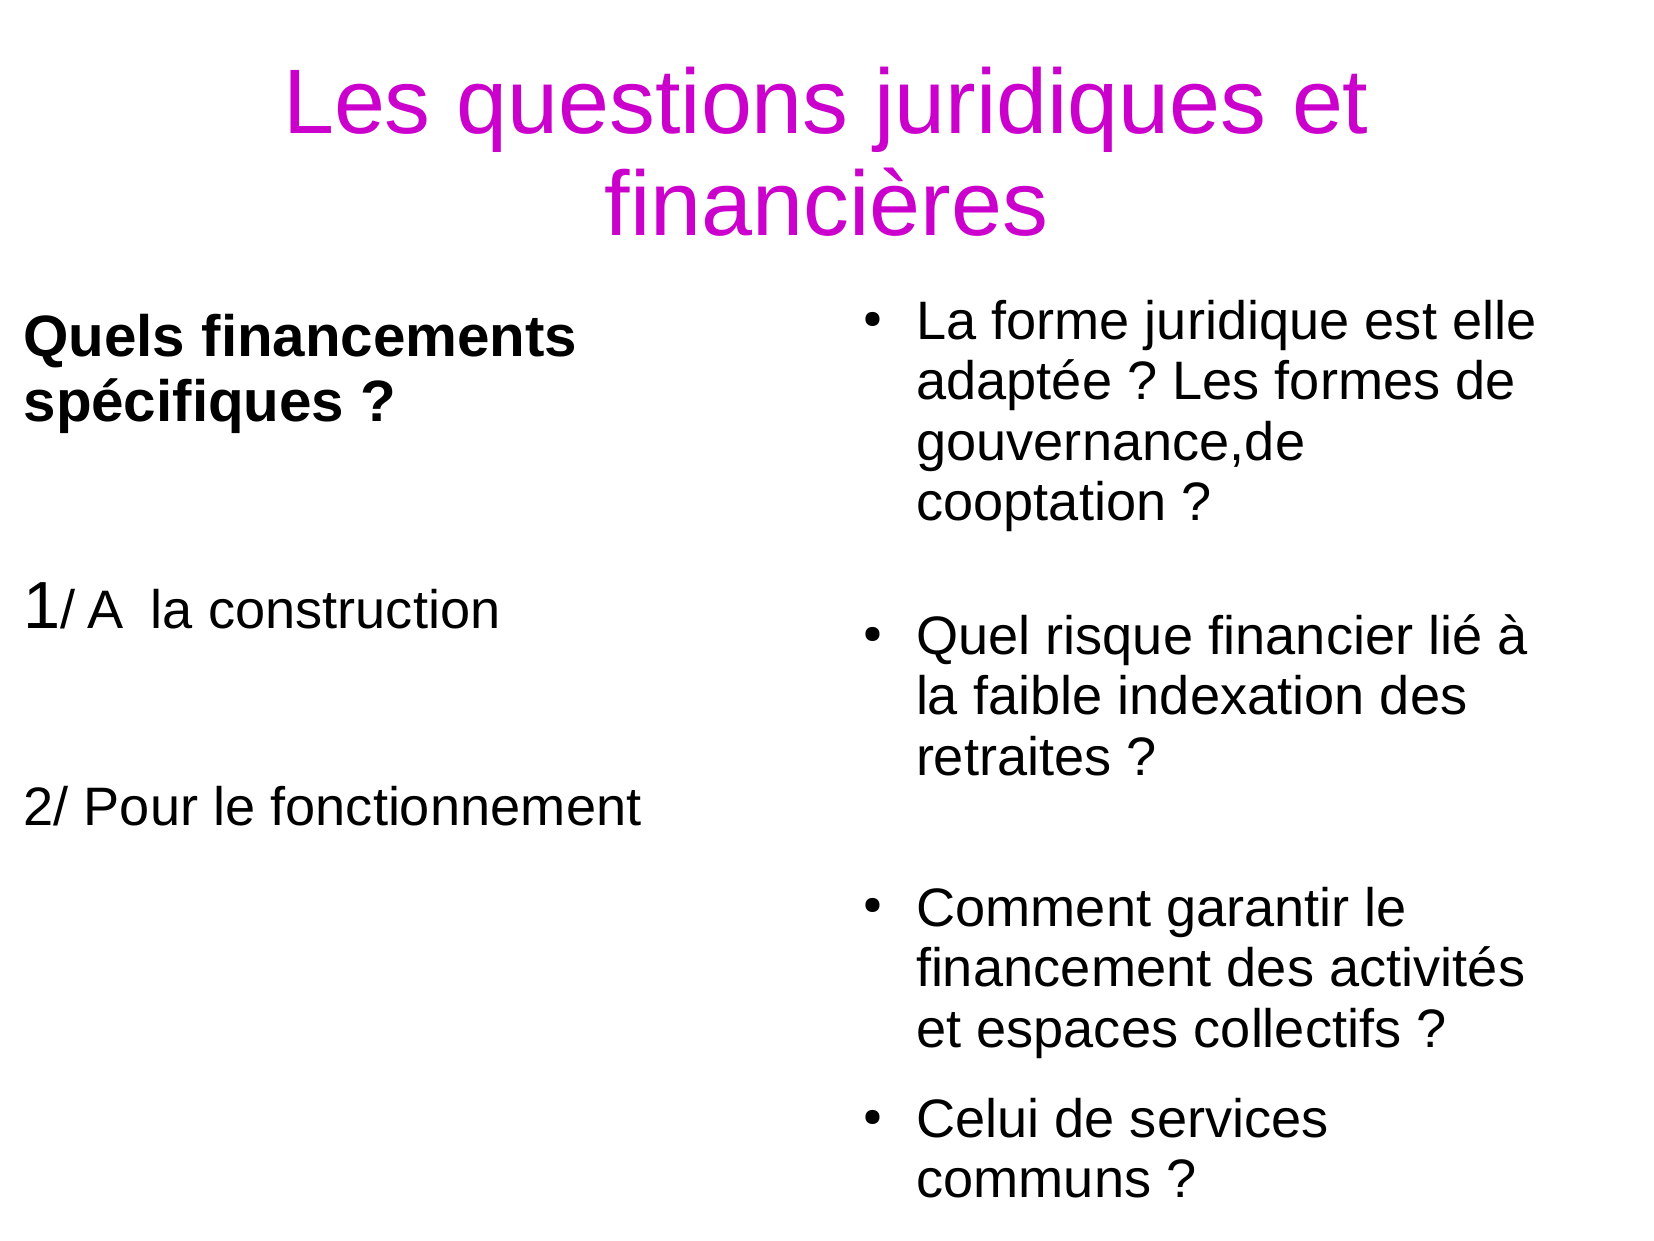

# Les questions juridiques et financières
La forme juridique est elle adaptée ? Les formes de gouvernance,de cooptation ?
Quel risque financier lié à la faible indexation des retraites ?
Comment garantir le financement des activités et espaces collectifs ?
Celui de services communs ?
Quels financements spécifiques ?
1/ A la construction
2/ Pour le fonctionnement